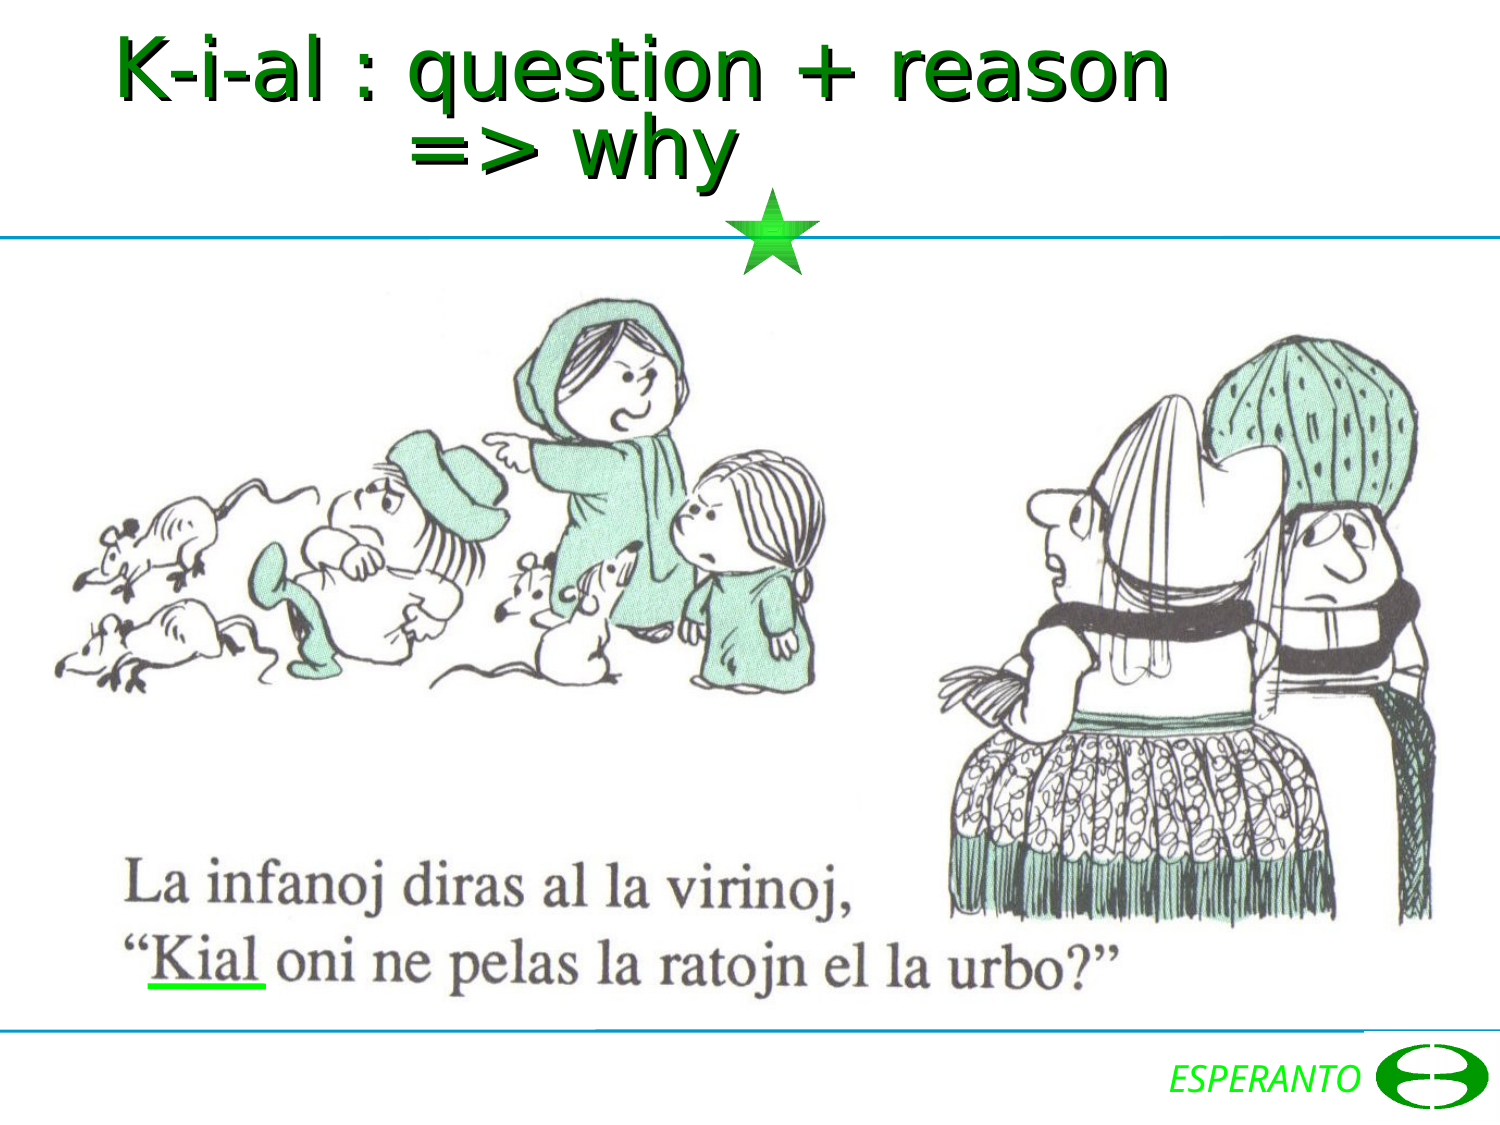

# K-i-al : question + reason => why